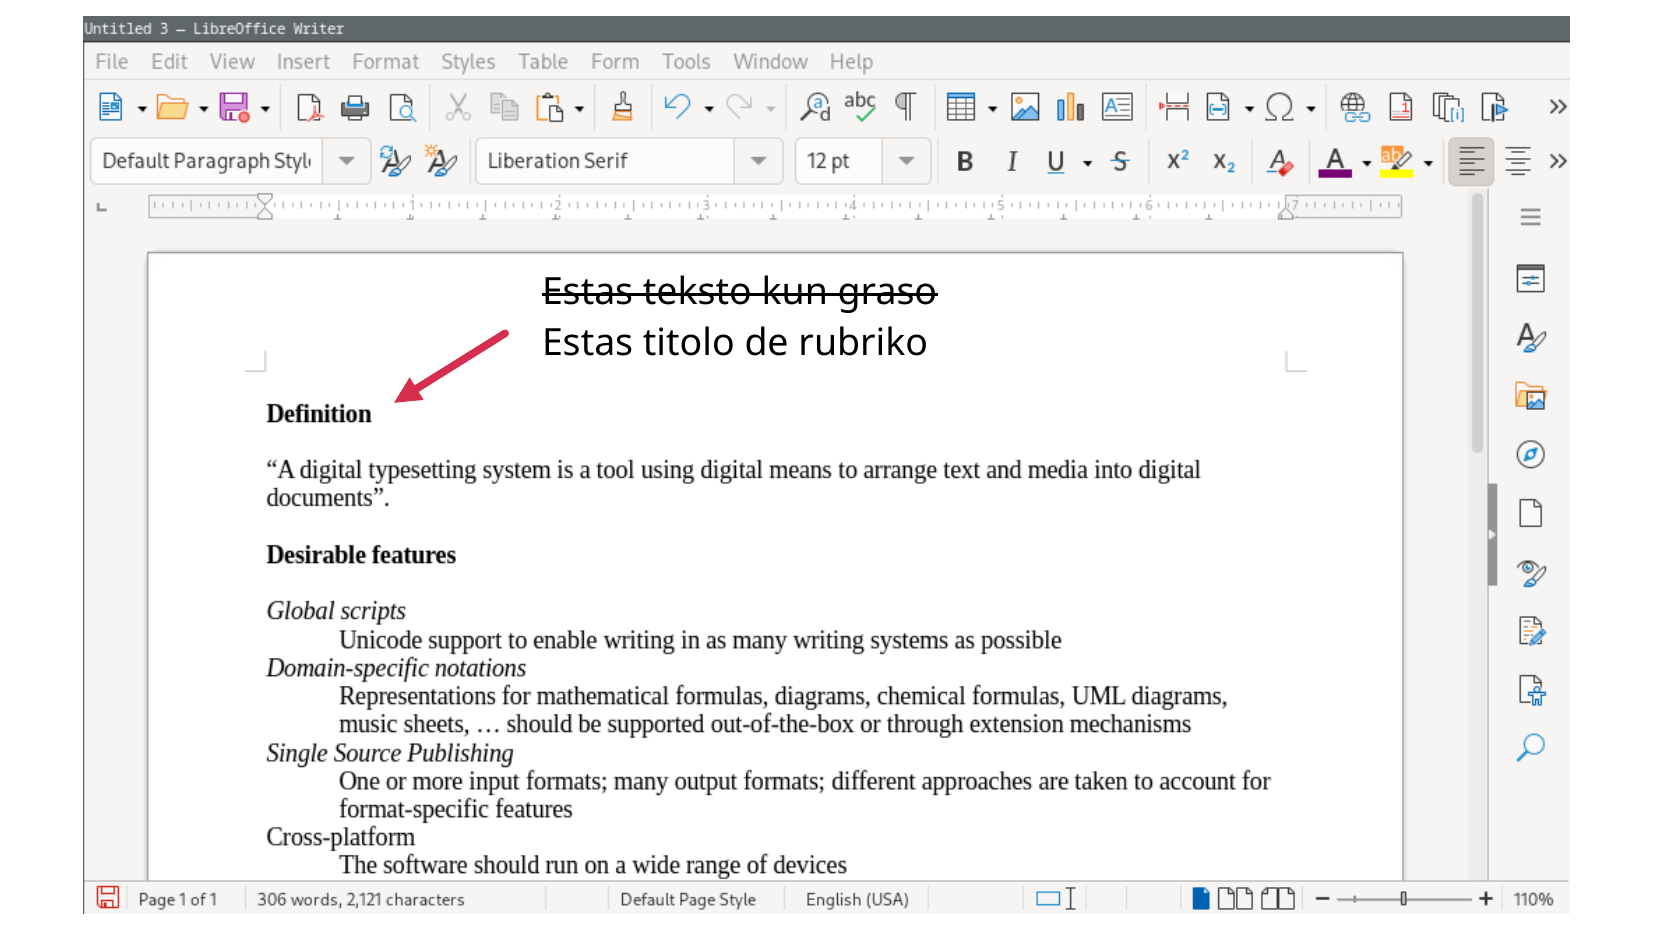

Estas teksto kun graso
Estas titolo de rubriko